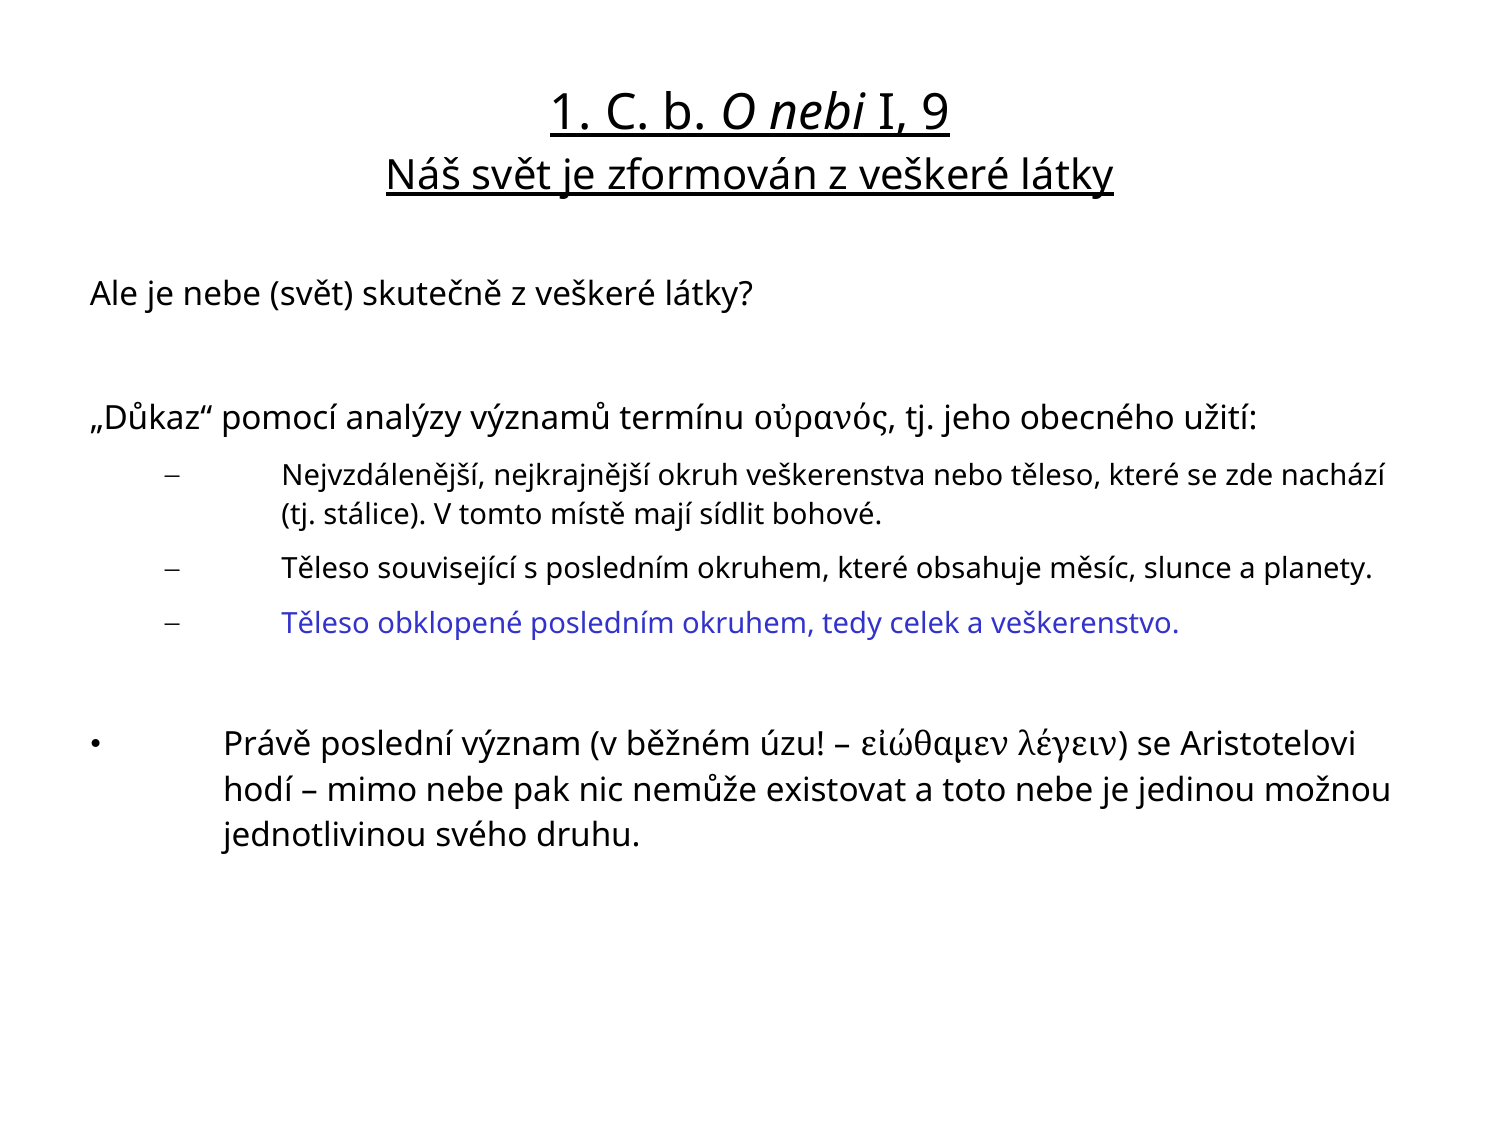

# 1. C. b. O nebi I, 9 Náš svět je zformován z veškeré látky
Ale je nebe (svět) skutečně z veškeré látky?
„Důkaz“ pomocí analýzy významů termínu οὐρανός, tj. jeho obecného užití:
Nejvzdálenější, nejkrajnější okruh veškerenstva nebo těleso, které se zde nachází (tj. stálice). V tomto místě mají sídlit bohové.
Těleso související s posledním okruhem, které obsahuje měsíc, slunce a planety.
Těleso obklopené posledním okruhem, tedy celek a veškerenstvo.
Právě poslední význam (v běžném úzu! – εἰώθαμεν λέγειν) se Aristotelovi hodí – mimo nebe pak nic nemůže existovat a toto nebe je jedinou možnou jednotlivinou svého druhu.